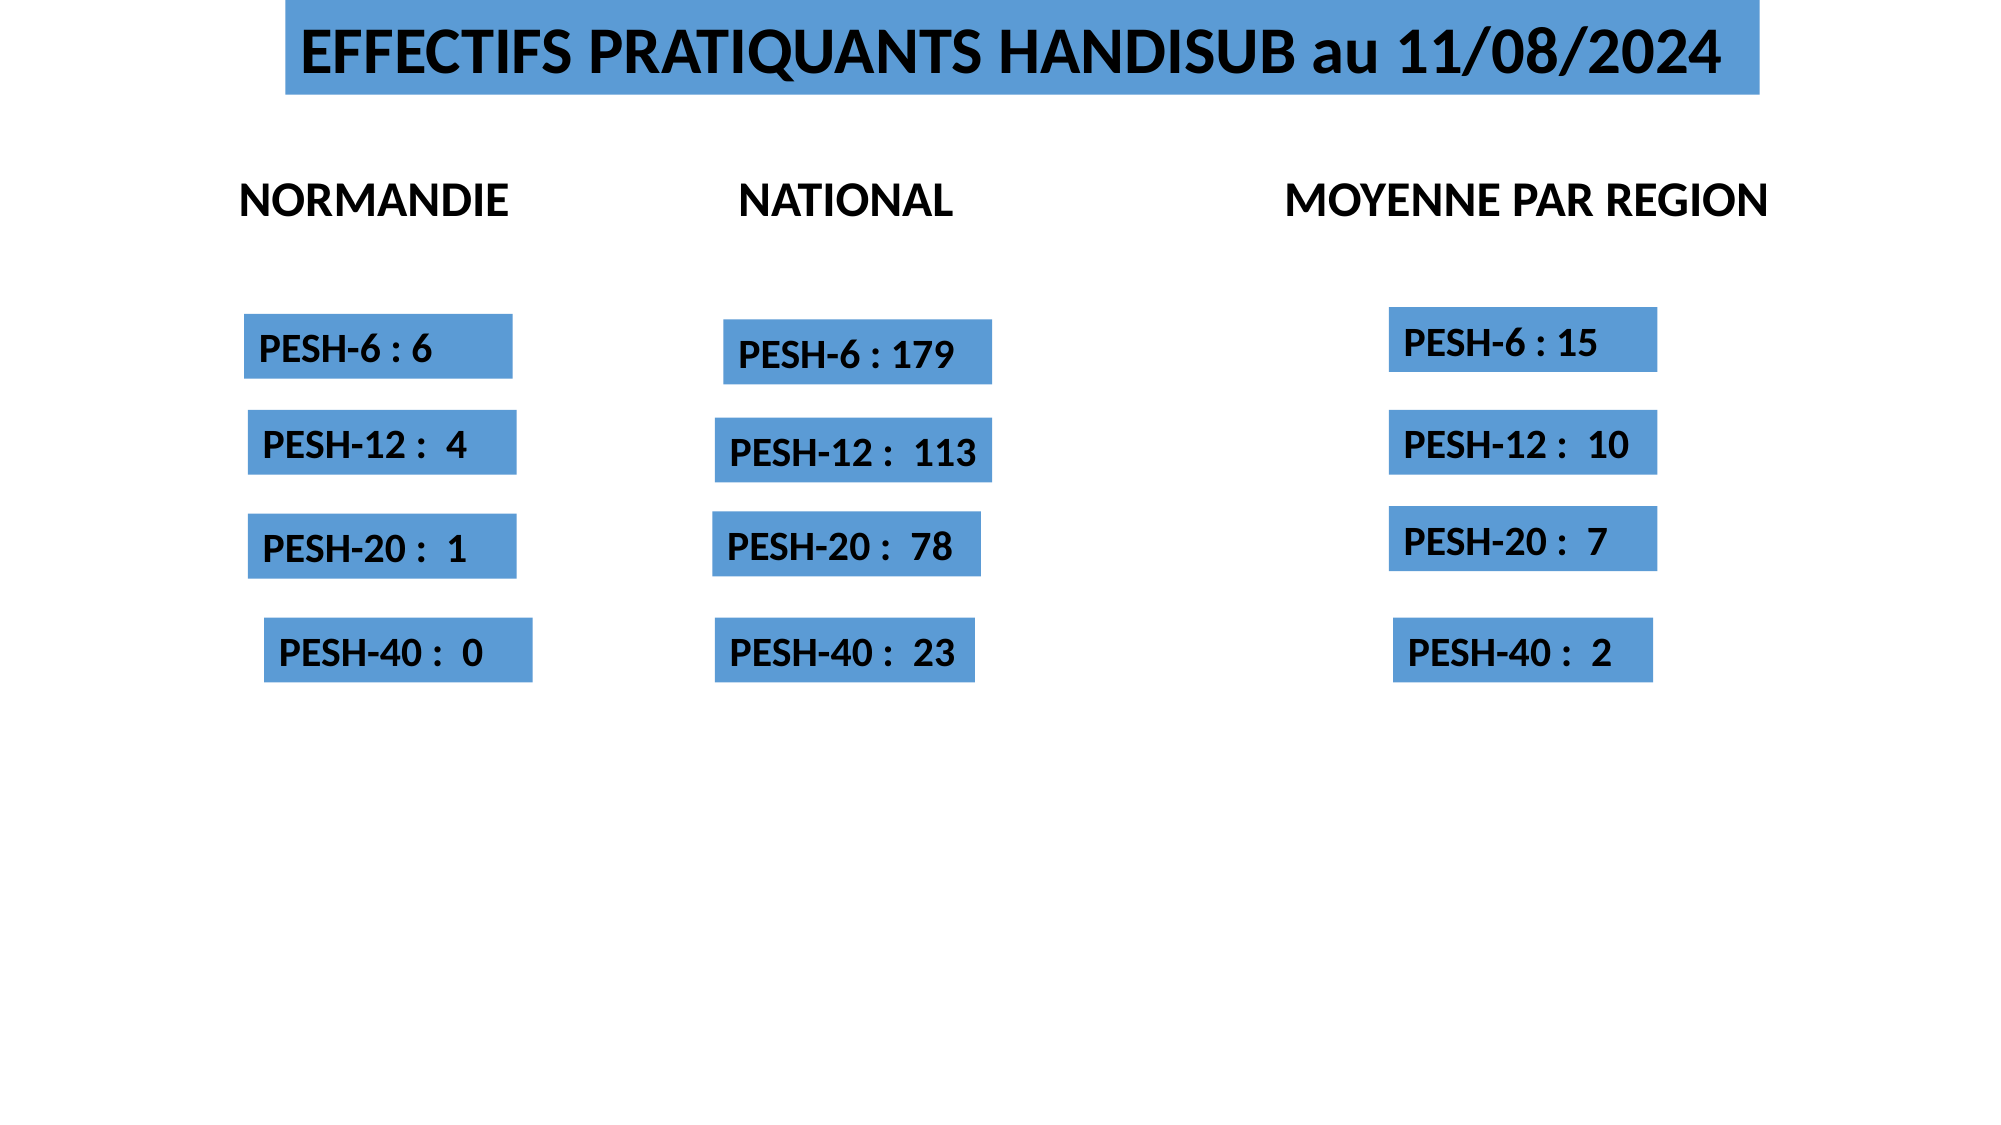

EFFECTIFS PRATIQUANTS HANDISUB au 11/08/2024
NORMANDIE
NATIONAL
MOYENNE PAR REGION
PESH-6 : 15
PESH-6 : 6
PESH-6 : 179
PESH-12 : 4
PESH-12 : 10
PESH-12 : 113
PESH-20 : 7
PESH-20 : 78
PESH-20 : 1
PESH-40 : 0
PESH-40 : 23
PESH-40 : 2